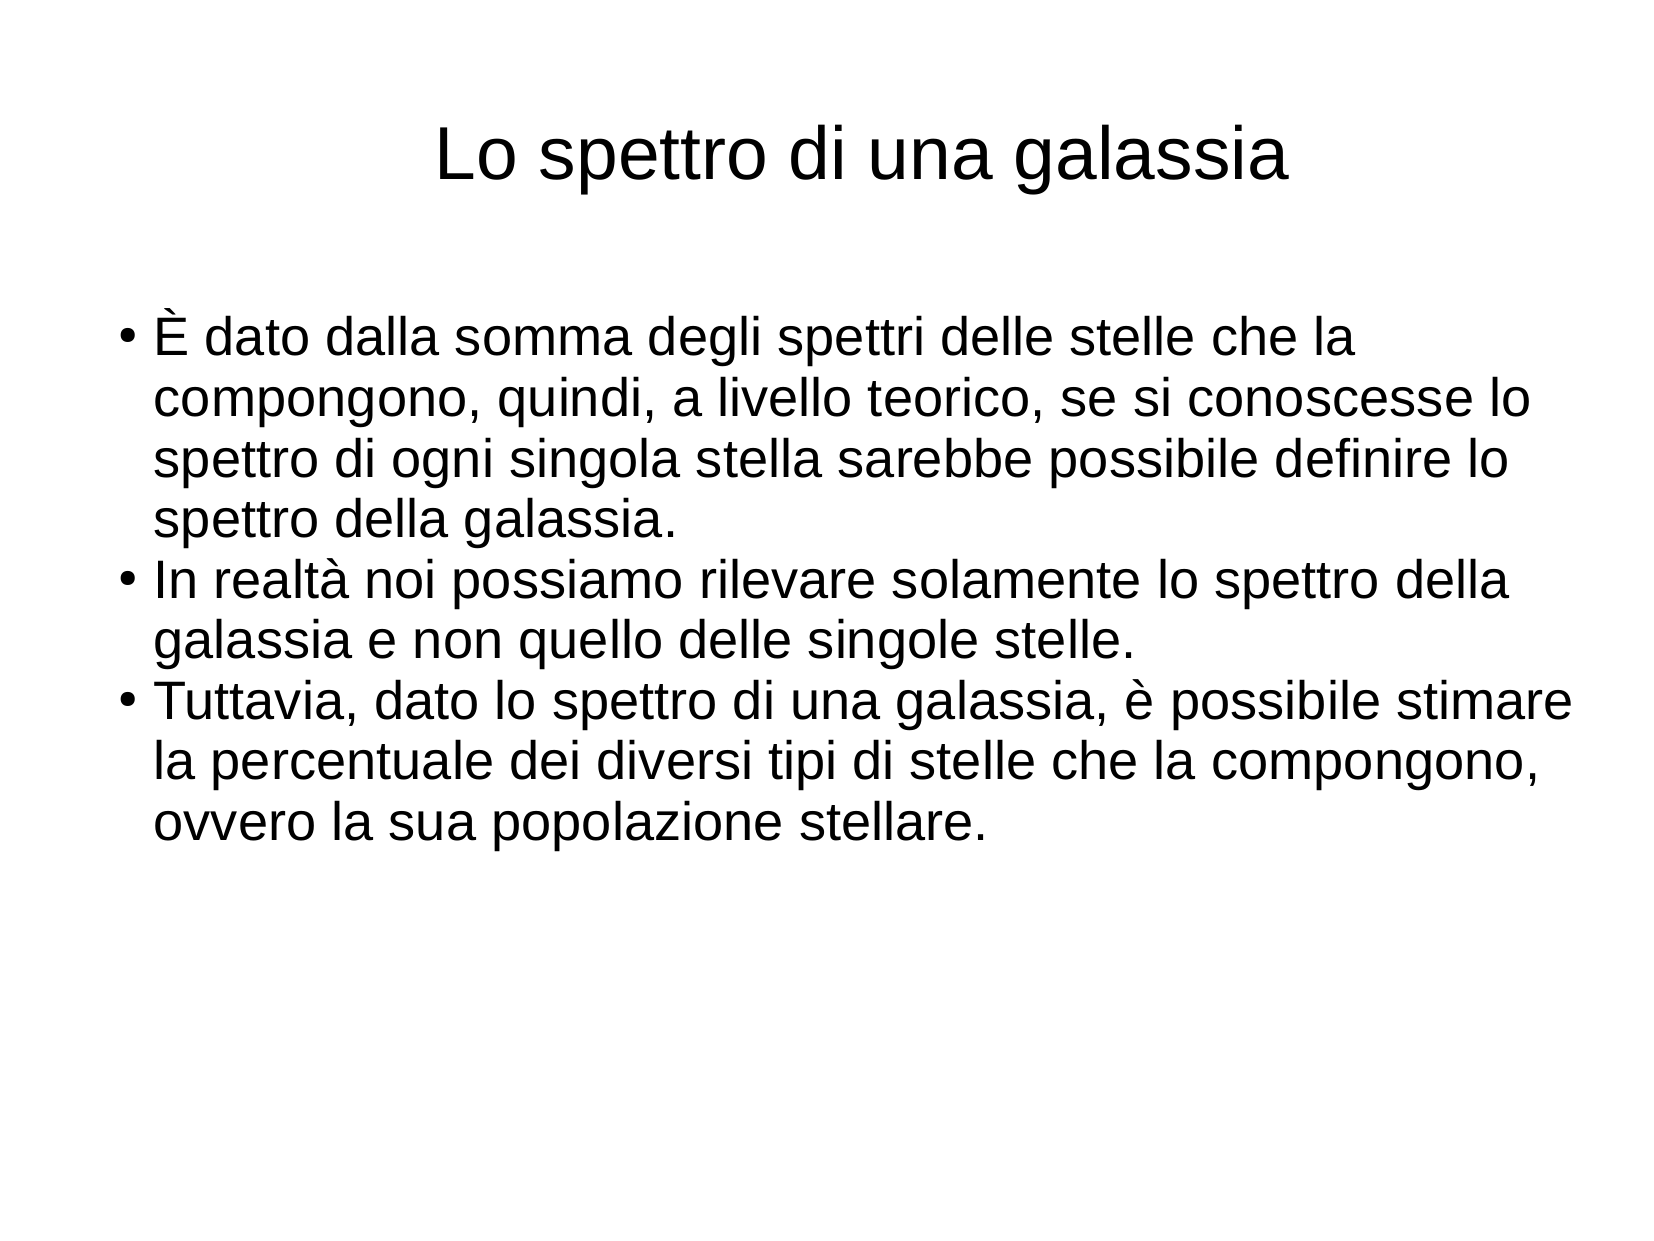

# Lo spettro di una galassia
È dato dalla somma degli spettri delle stelle che la compongono, quindi, a livello teorico, se si conoscesse lo spettro di ogni singola stella sarebbe possibile definire lo spettro della galassia.
In realtà noi possiamo rilevare solamente lo spettro della galassia e non quello delle singole stelle.
Tuttavia, dato lo spettro di una galassia, è possibile stimare la percentuale dei diversi tipi di stelle che la compongono, ovvero la sua popolazione stellare.